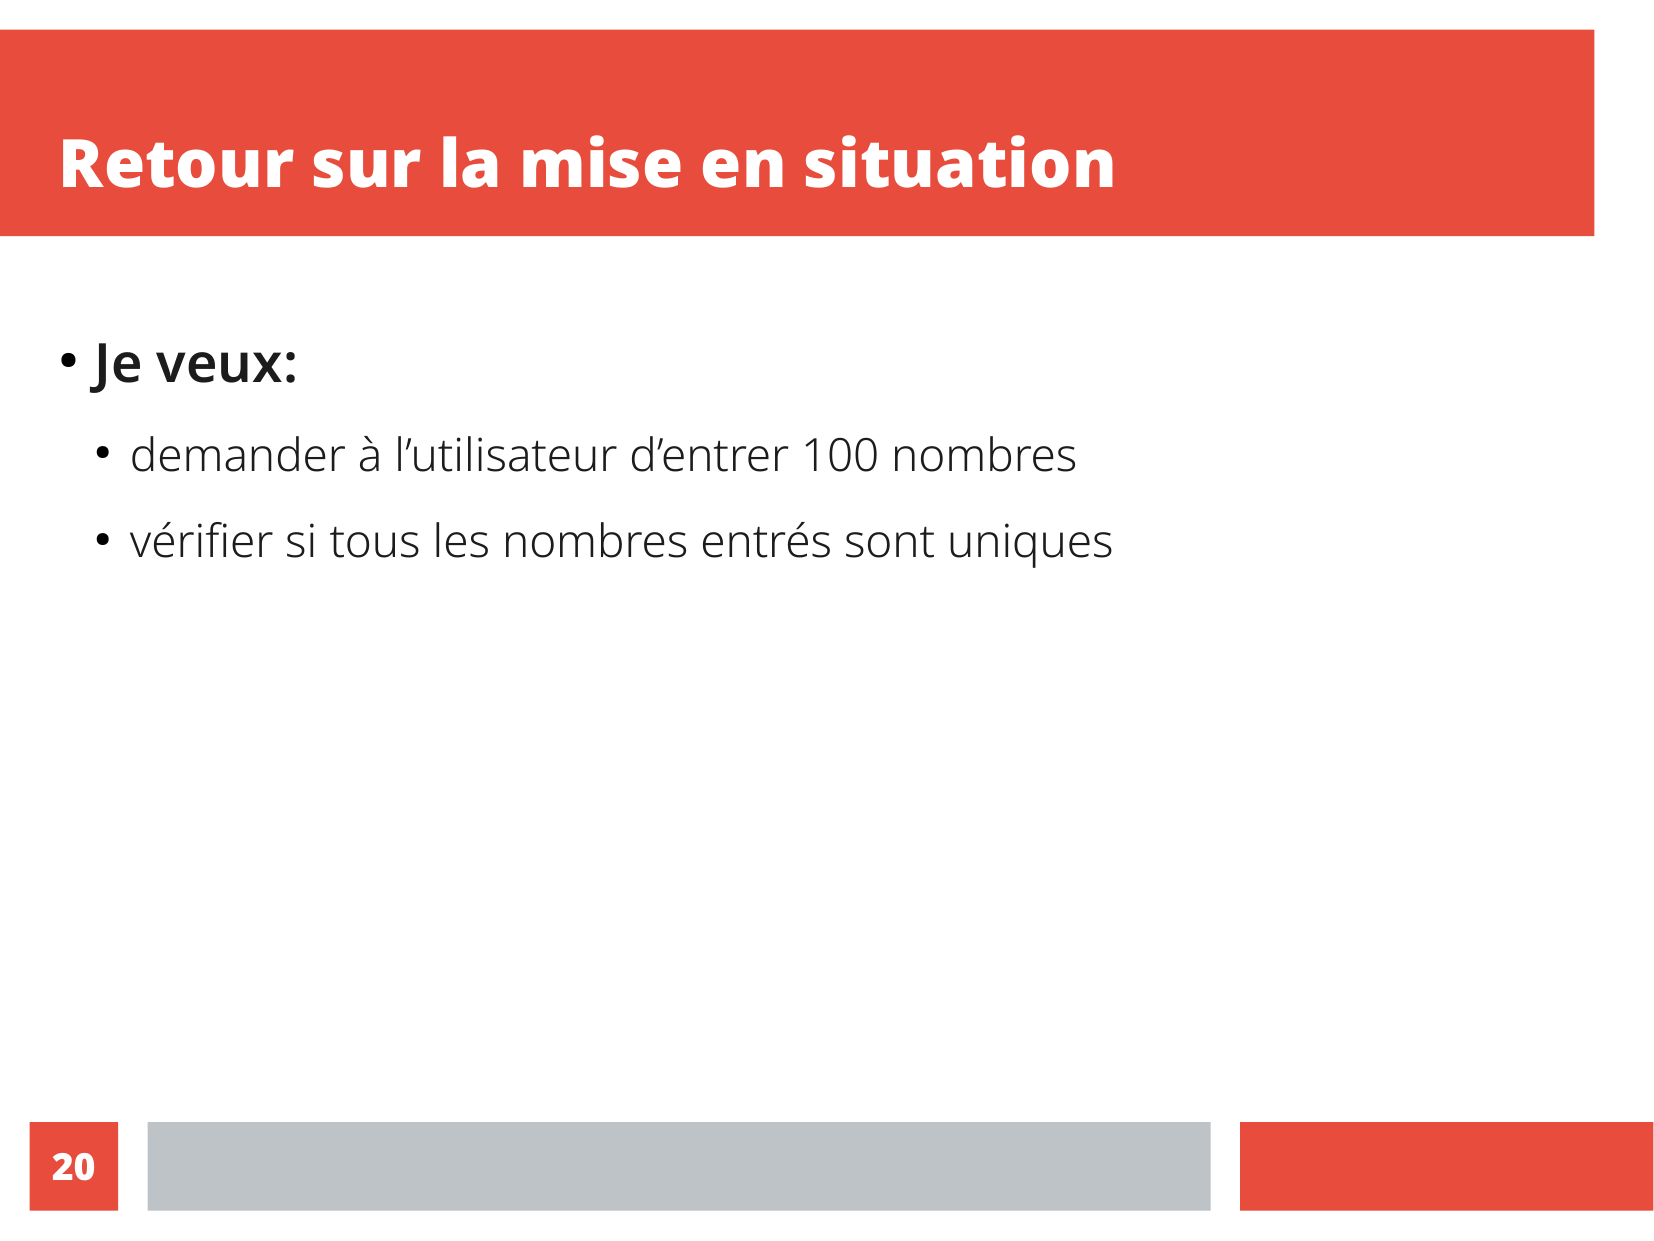

# Retour sur la mise en situation
Je veux:
demander à l’utilisateur d’entrer 100 nombres
vérifier si tous les nombres entrés sont uniques
20